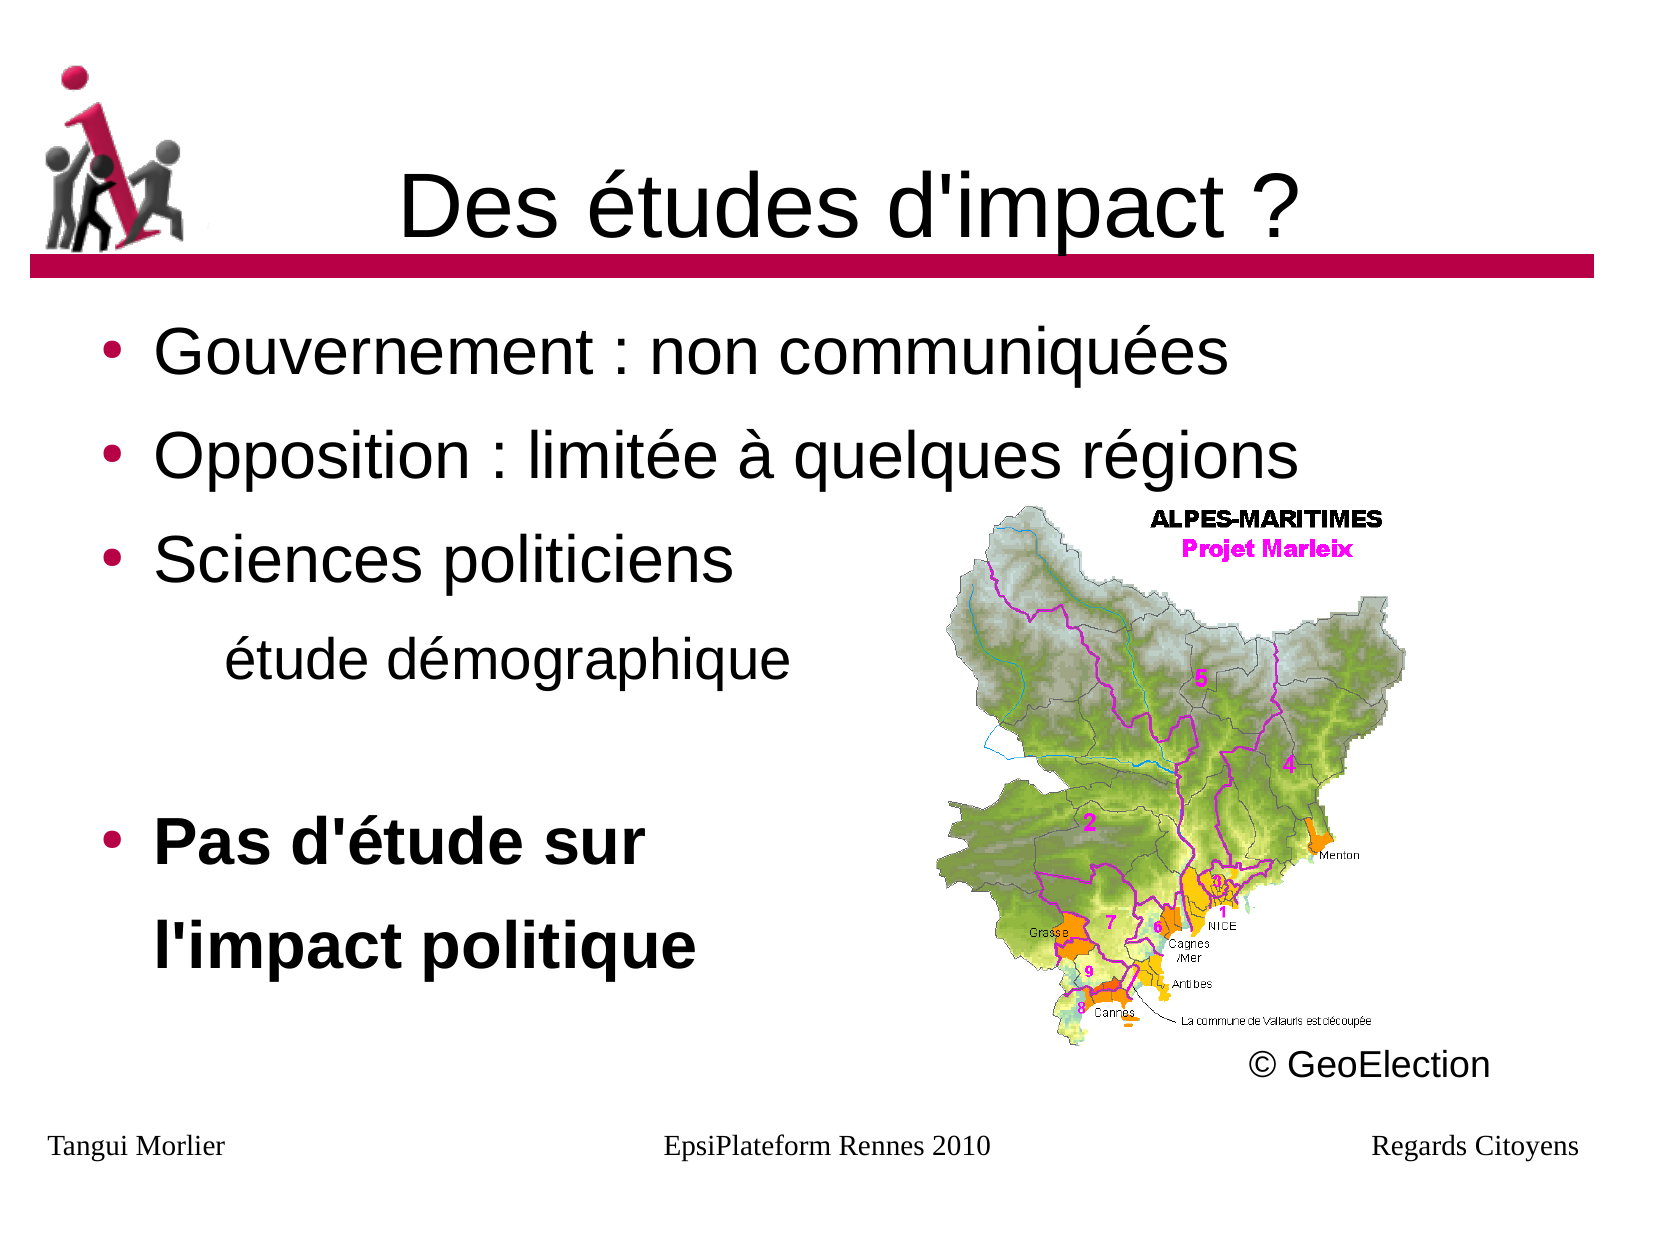

# Des études d'impact ?
Gouvernement : non communiquées
Opposition : limitée à quelques régions
Sciences politiciens
étude démographique
Pas d'étude sur
l'impact politique
© GeoElection